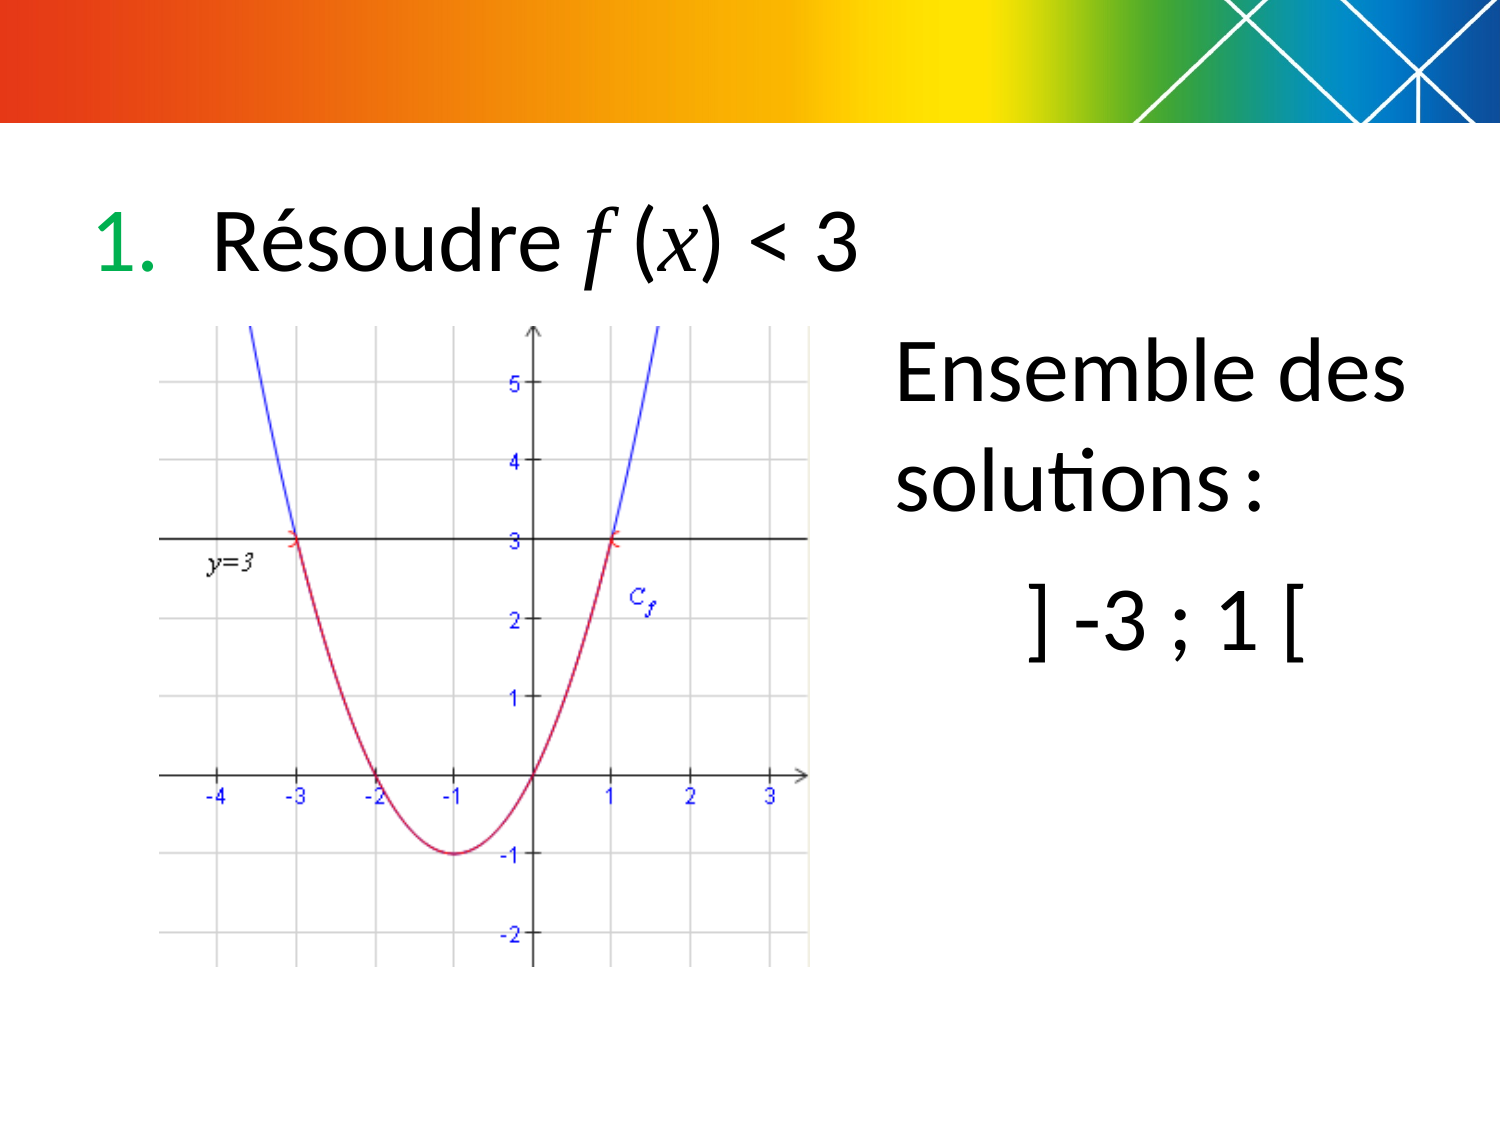

# Résoudre f (x) < 3
Ensemble des
solutions :
] -3 ; 1 [